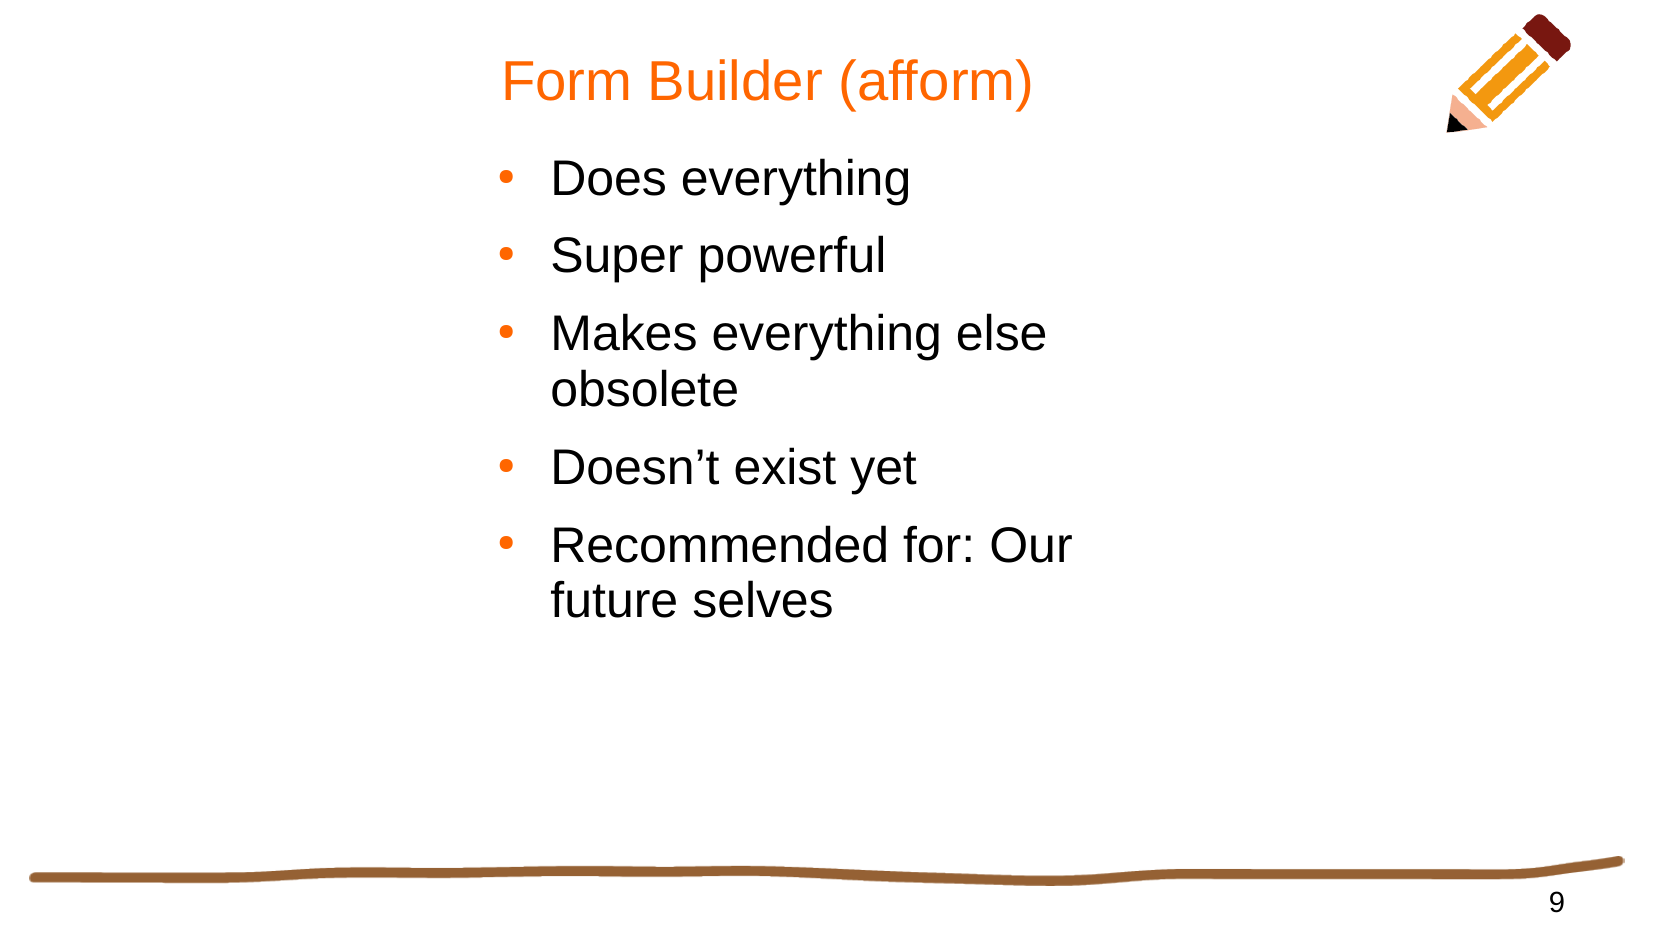

# Form Builder (afform)
Does everything
Super powerful
Makes everything else obsolete
Doesn’t exist yet
Recommended for: Our future selves
9